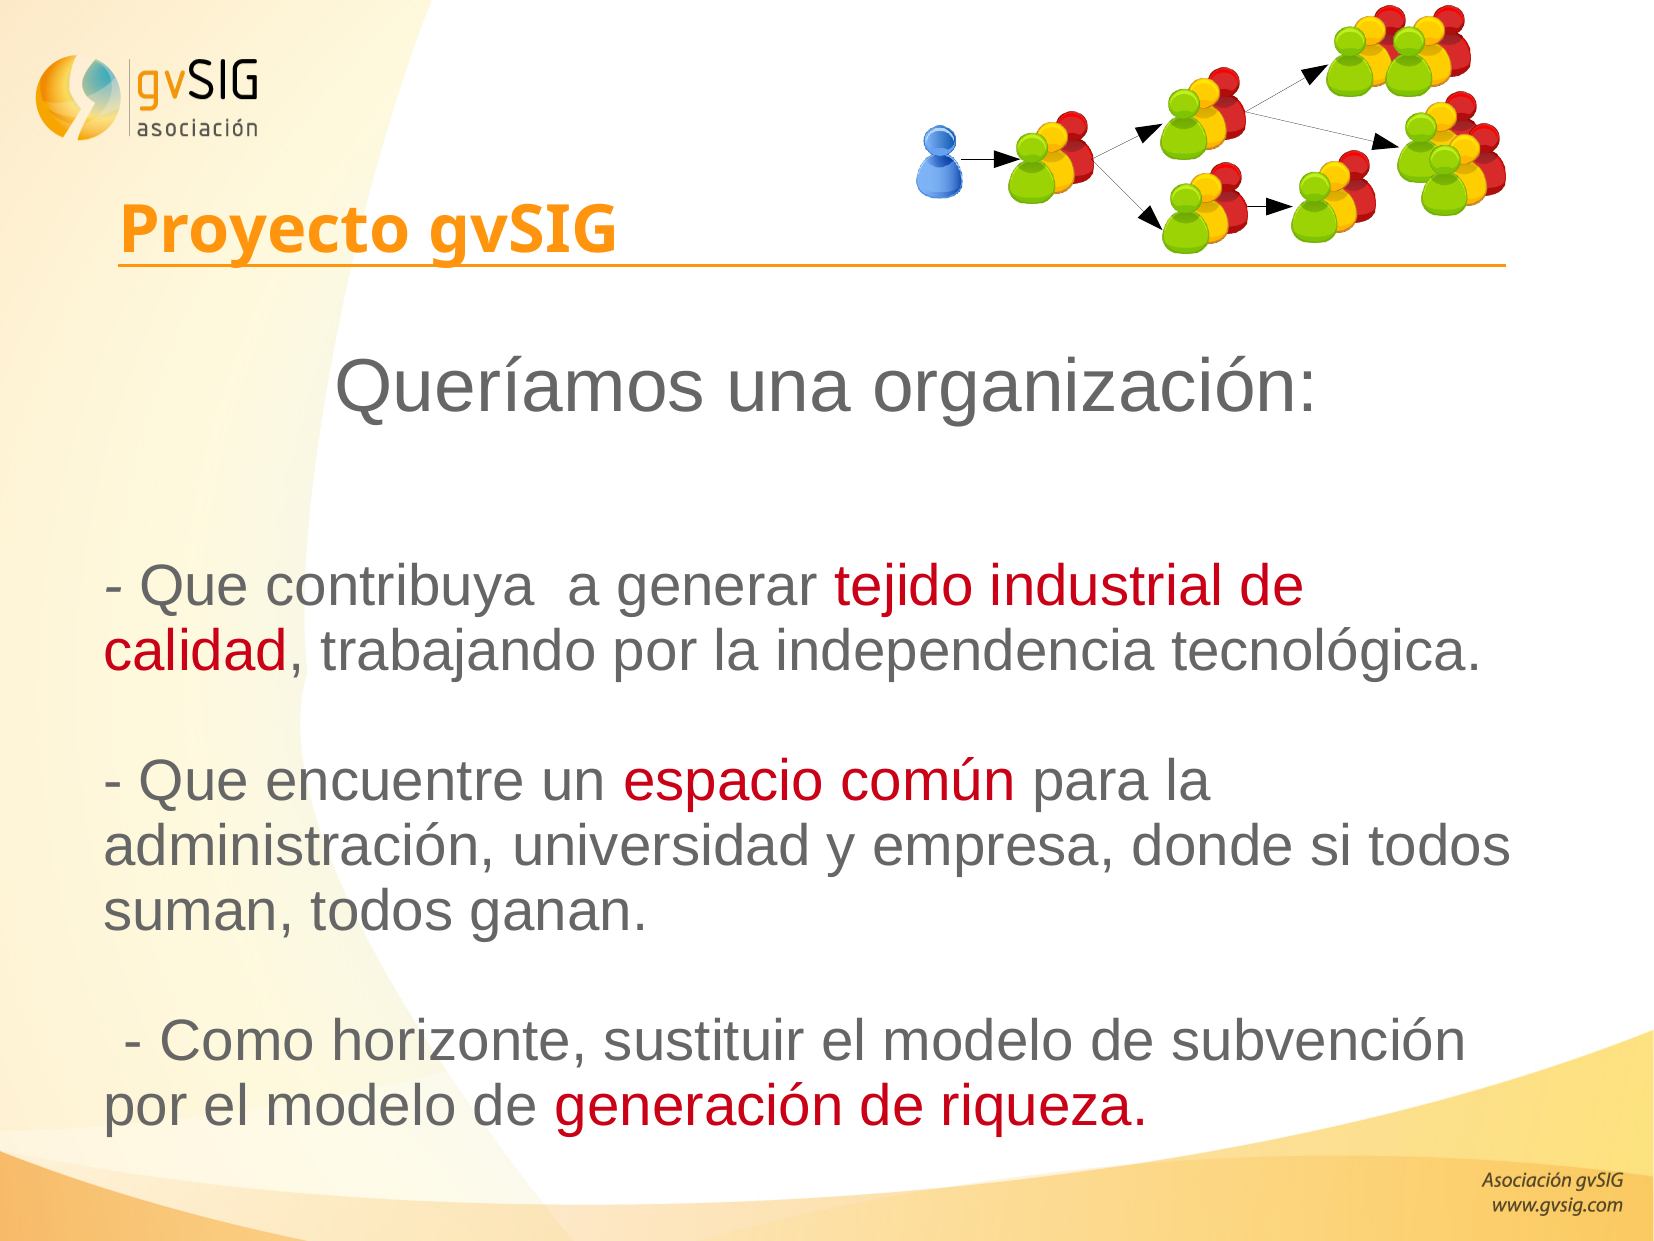

# Proyecto gvSIG
Queríamos una organización:
- Que contribuya a generar tejido industrial de calidad, trabajando por la independencia tecnológica.
- Que encuentre un espacio común para la administración, universidad y empresa, donde si todos suman, todos ganan.
- Como horizonte, sustituir el modelo de subvención por el modelo de generación de riqueza.